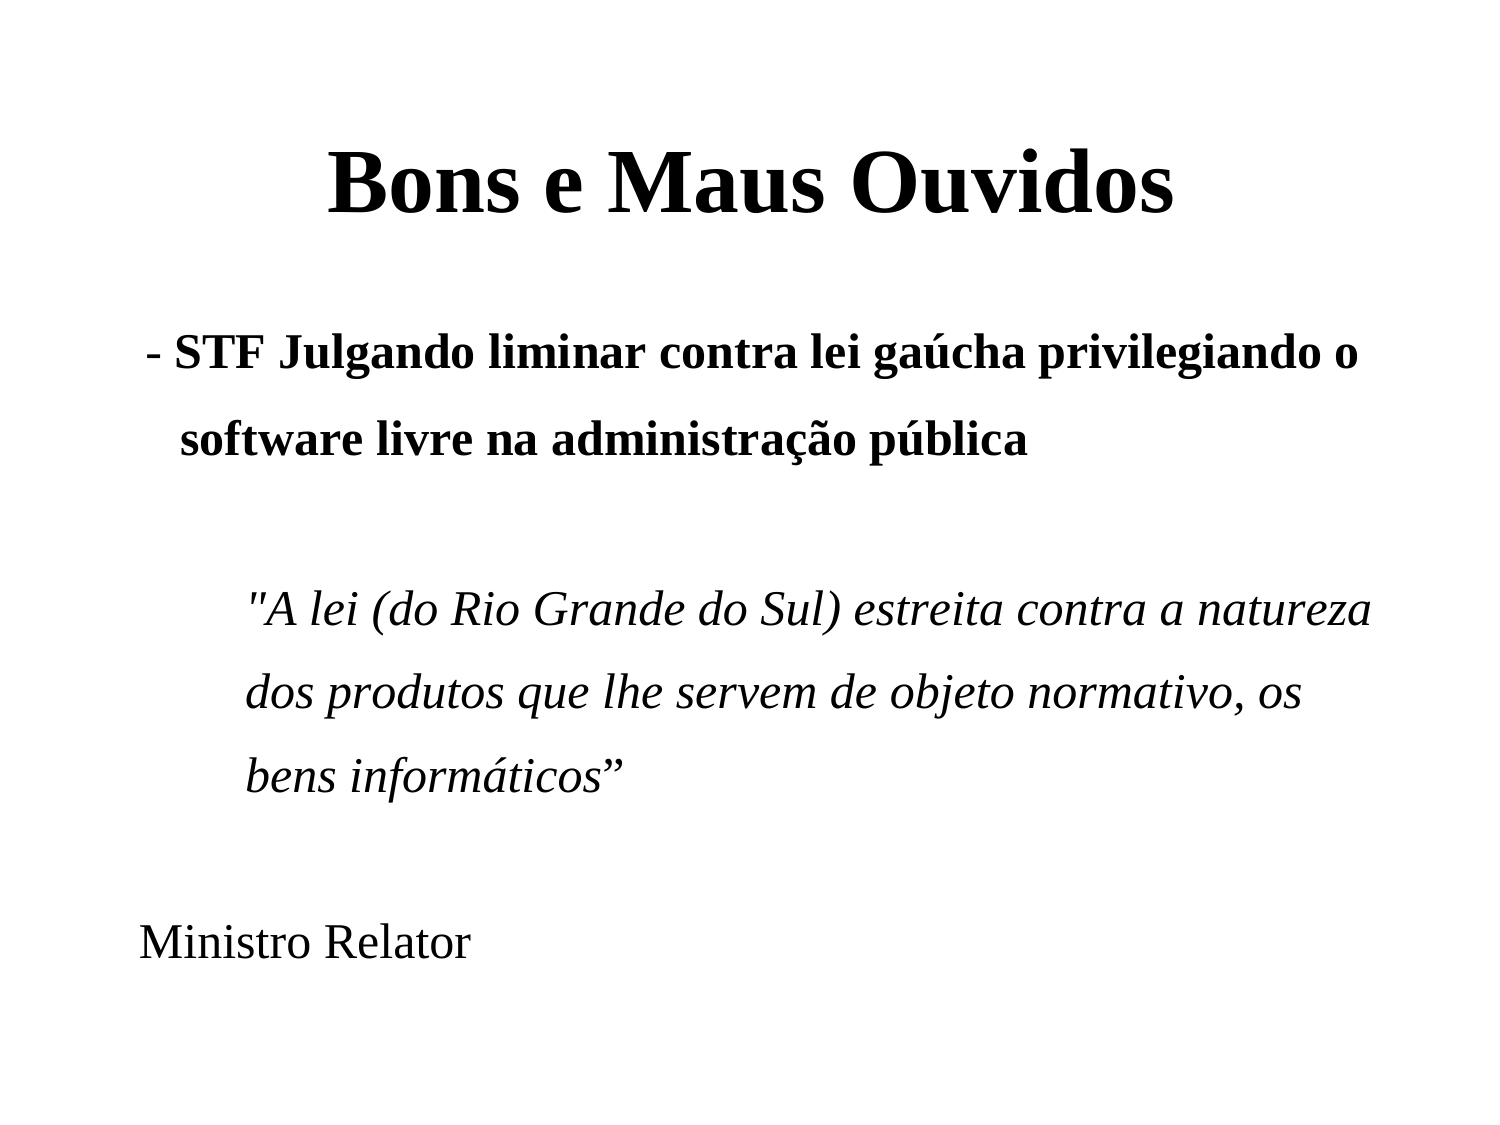

# Bons e Maus Ouvidos
- STF Julgando liminar contra lei gaúcha privilegiando o software livre na administração pública
"A lei (do Rio Grande do Sul) estreita contra a natureza dos produtos que lhe servem de objeto normativo, os bens informáticos”
Ministro Relator